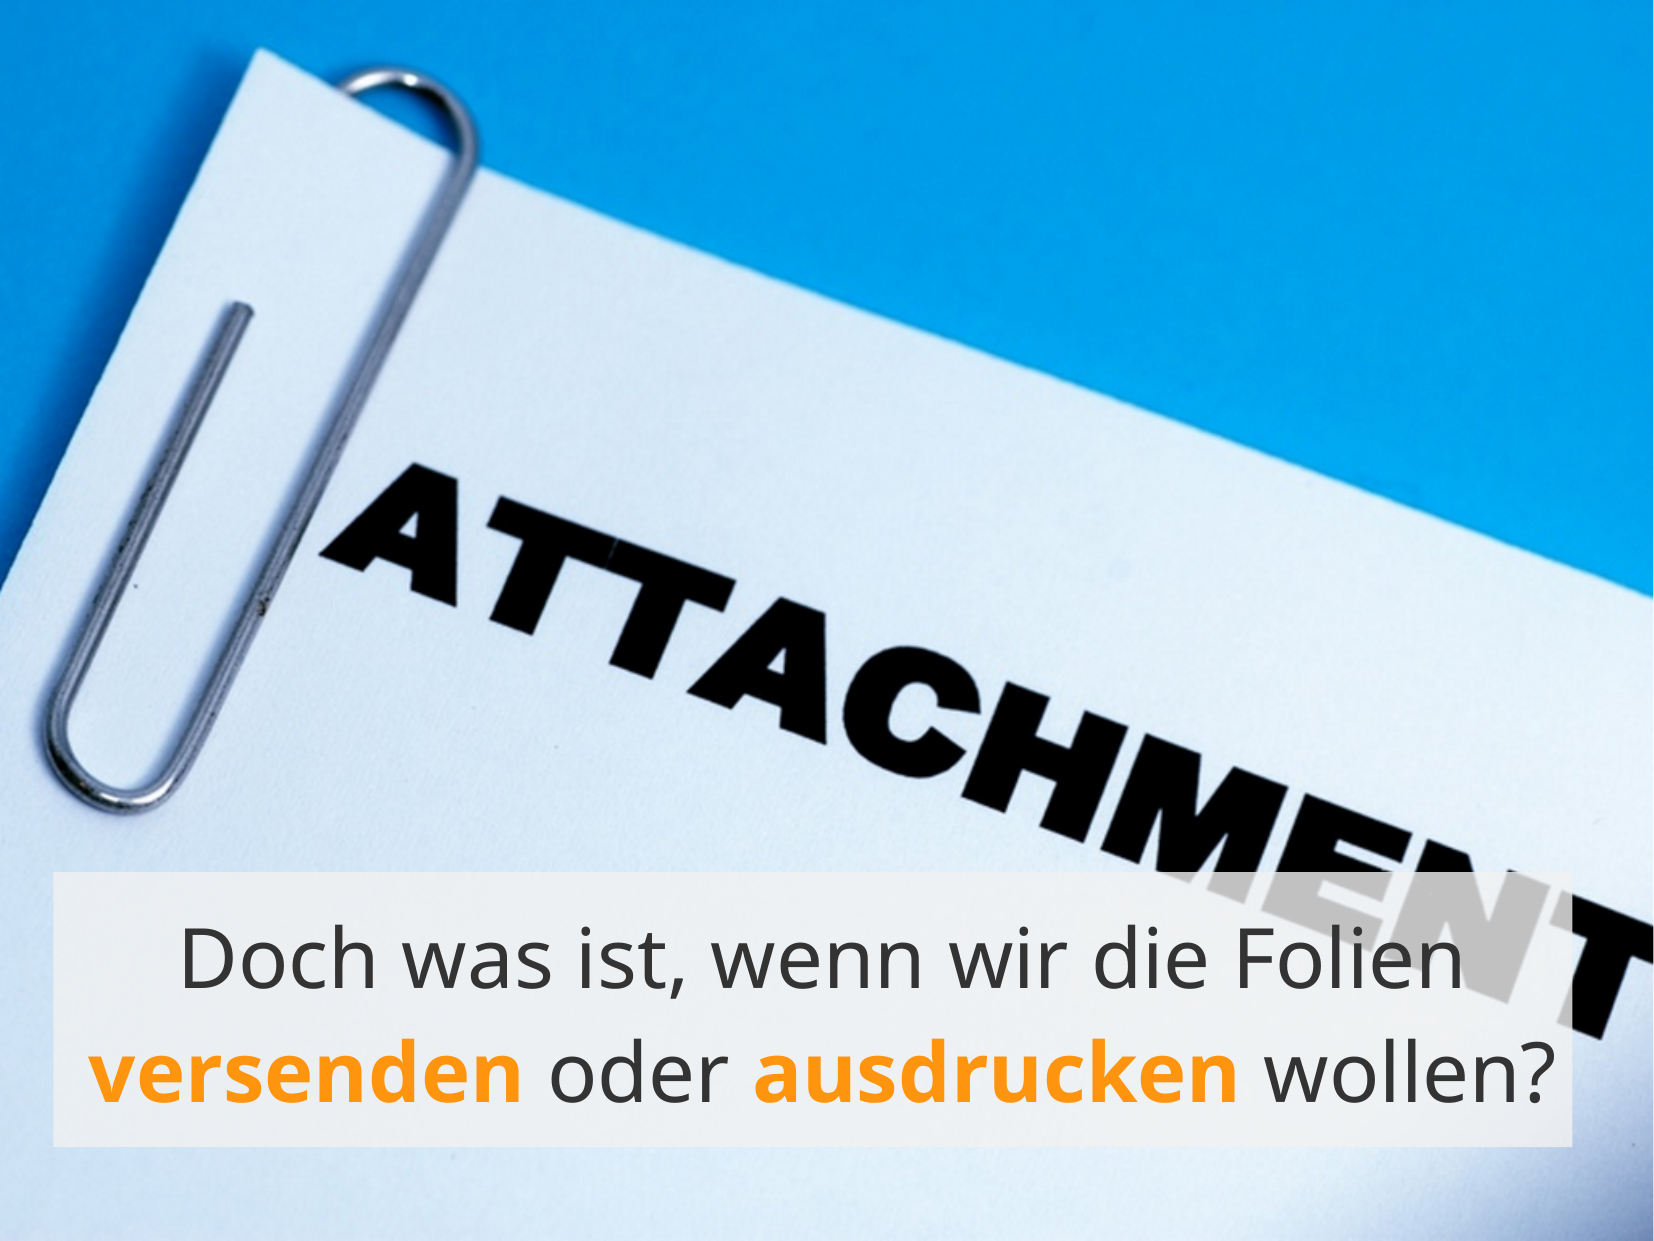

Doch was ist, wenn wir die Folien
versenden oder ausdrucken wollen?